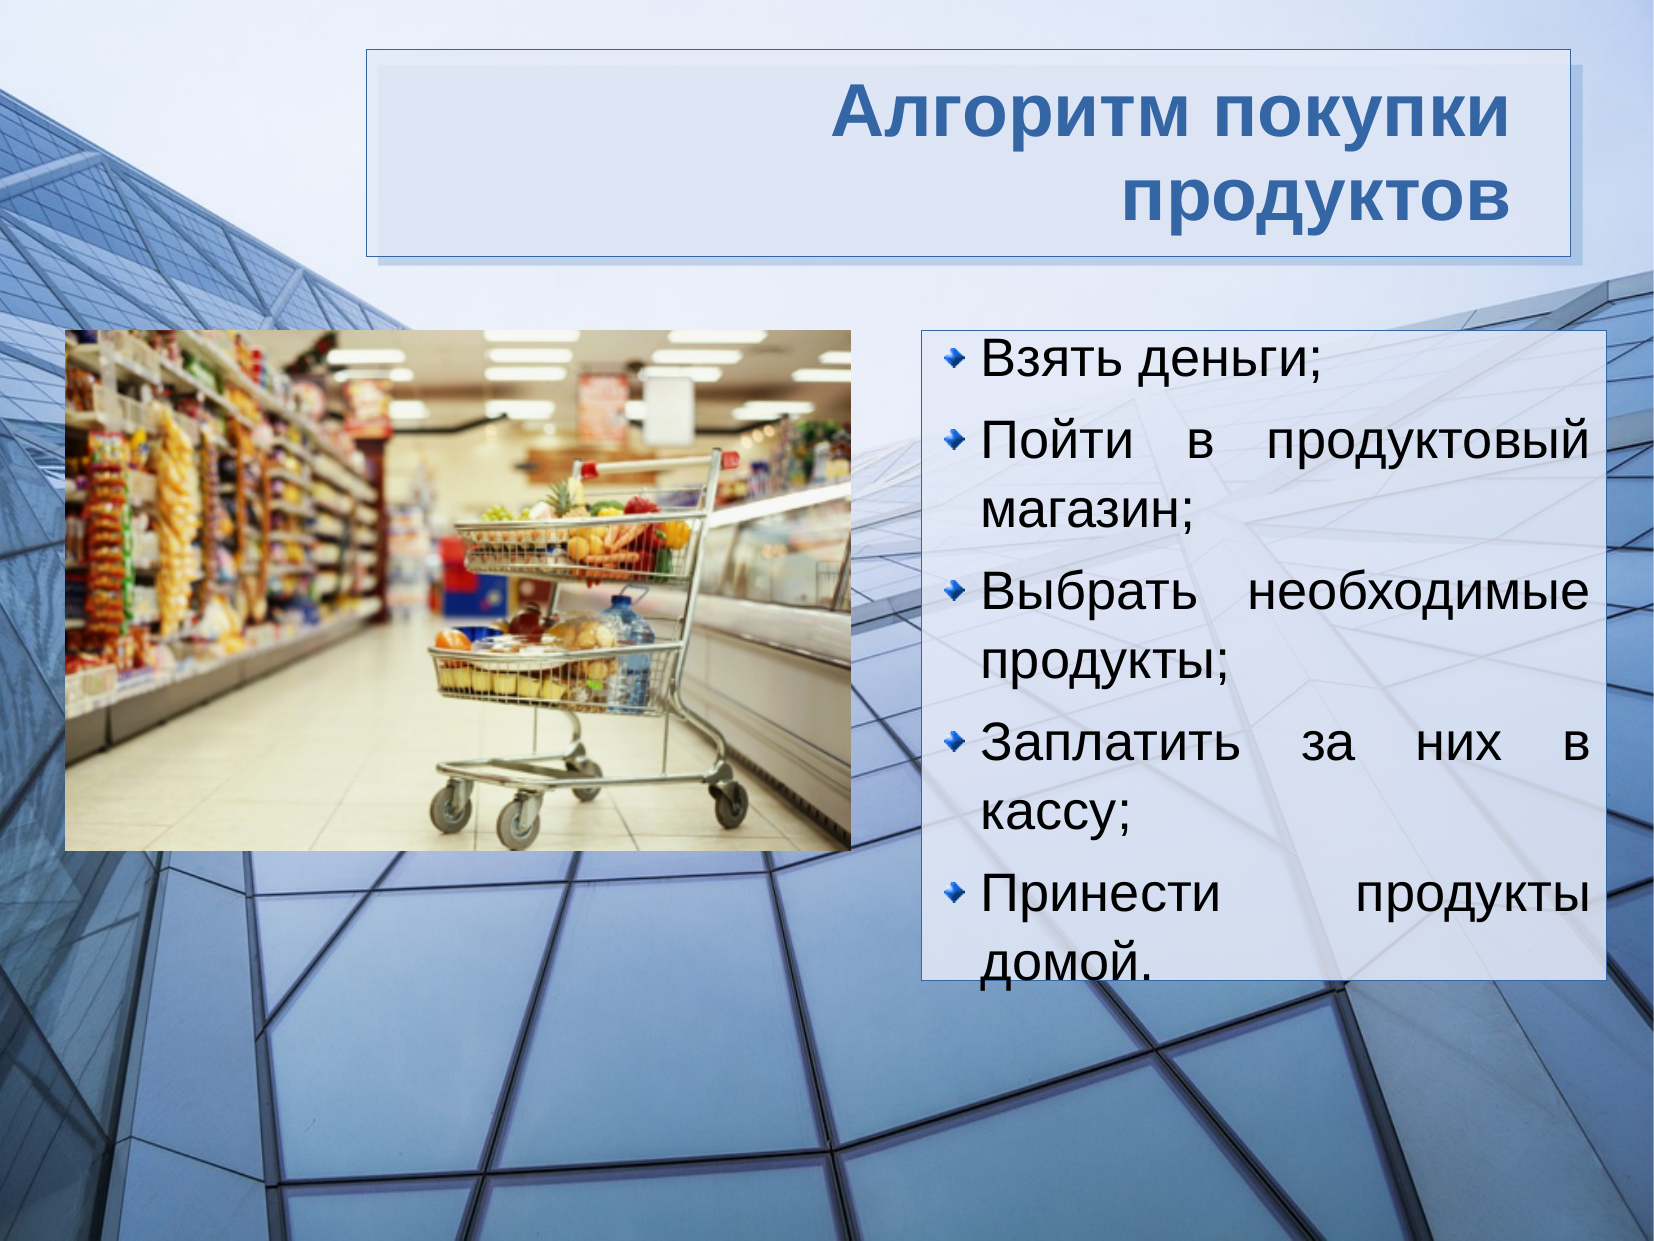

# Алгоритм покупки продуктов
Взять деньги;
Пойти в продуктовый магазин;
Выбрать необходимые продукты;
Заплатить за них в кассу;
Принести продукты домой.